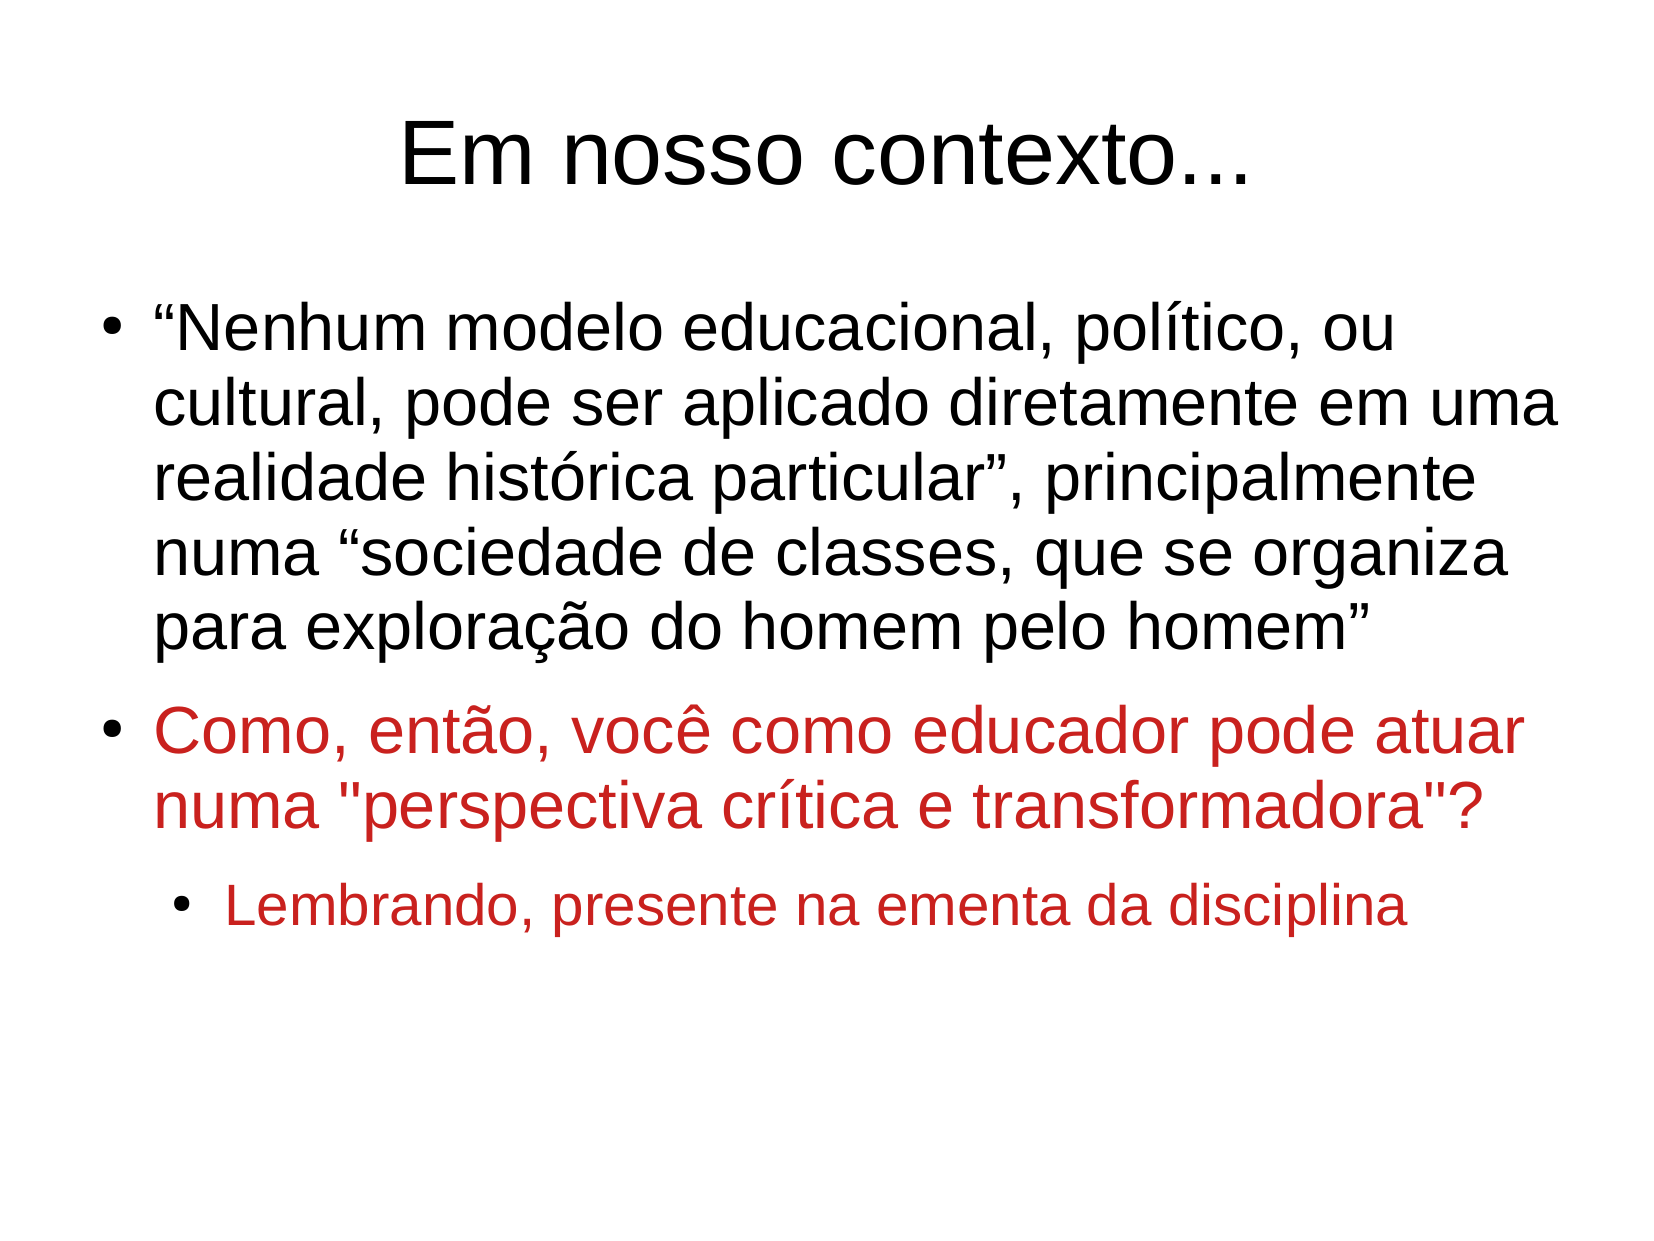

# Em nosso contexto...
“Nenhum modelo educacional, político, ou cultural, pode ser aplicado diretamente em uma realidade histórica particular”, principalmente numa “sociedade de classes, que se organiza para exploração do homem pelo homem”
Como, então, você como educador pode atuar numa "perspectiva crítica e transformadora"?
Lembrando, presente na ementa da disciplina